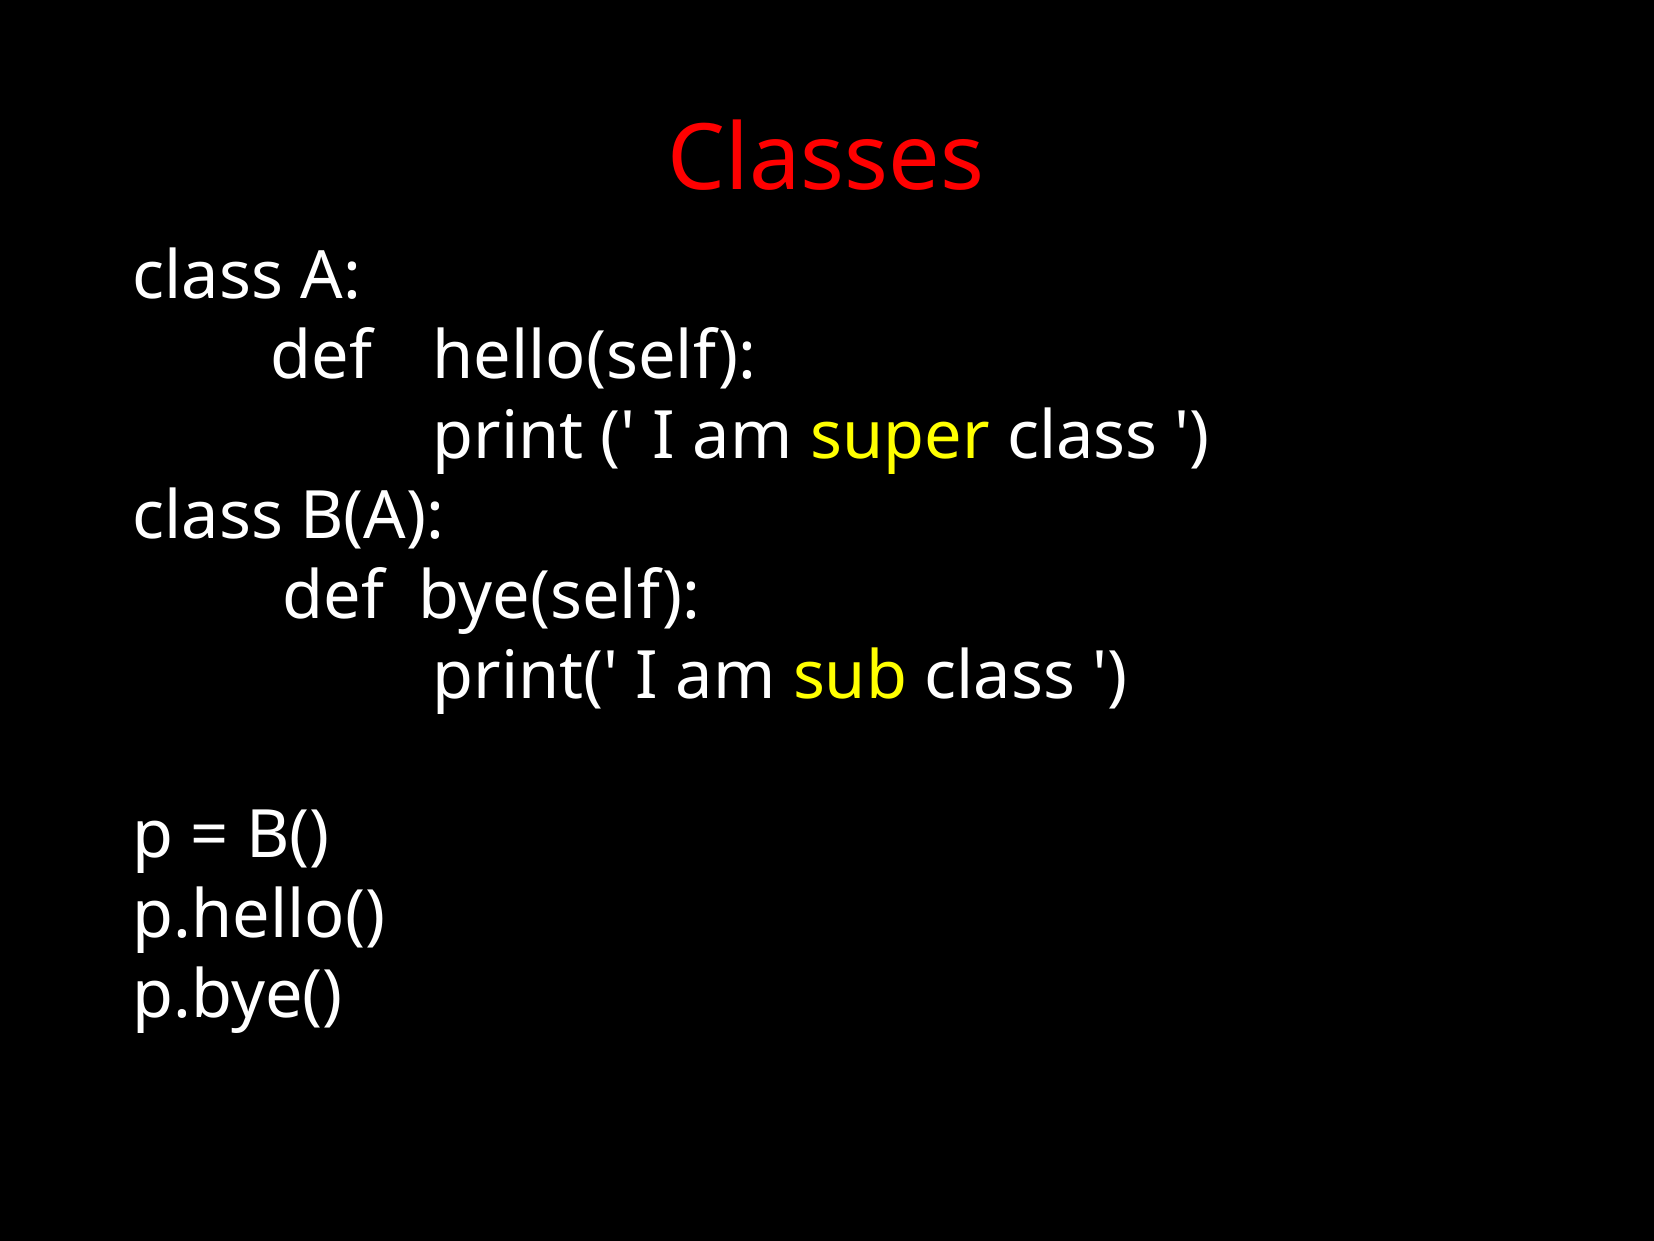

# Classes
class A:
 def 	hello(self):
		print (' I am super class ')
class B(A):
	def bye(self):
		print(' I am sub class ')
p = B()
p.hello()
p.bye()